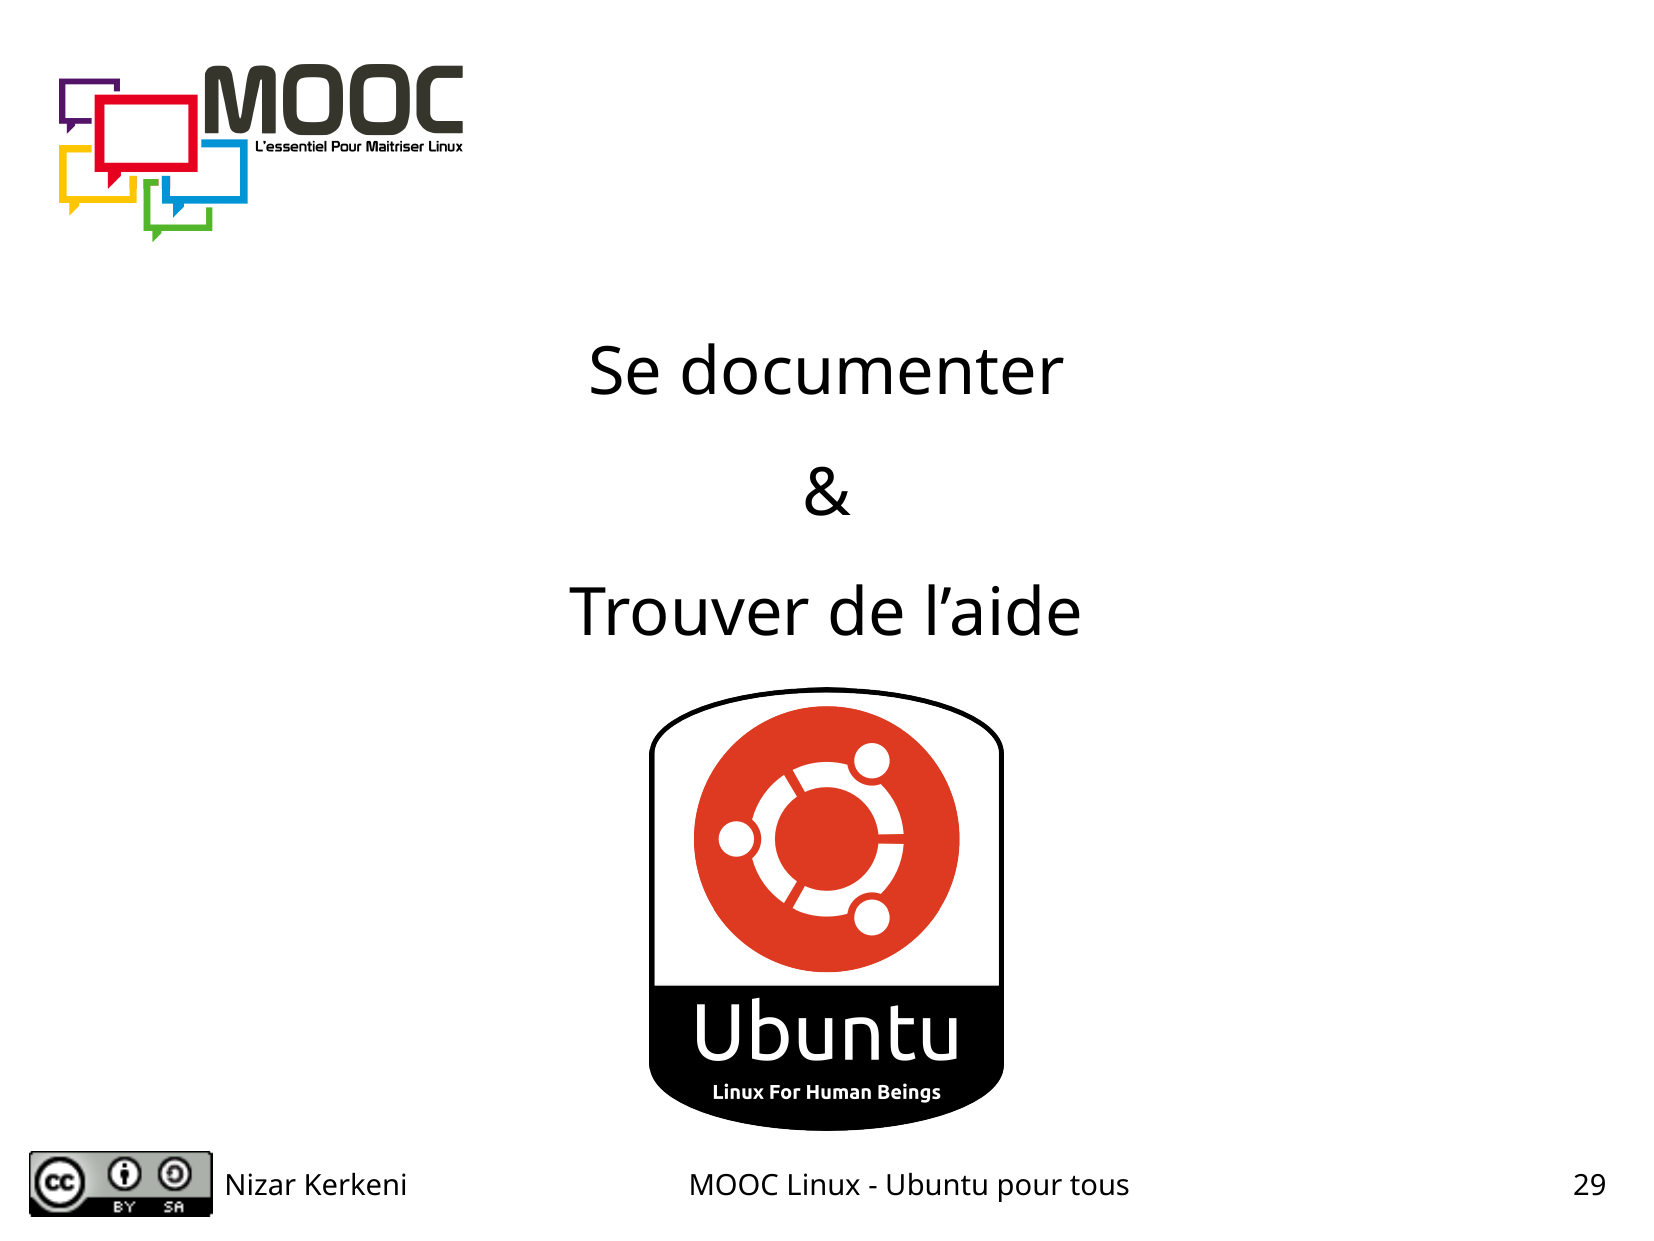

# Se documenter
&
Trouver de l’aide
MOOC Linux - Ubuntu pour tous
29